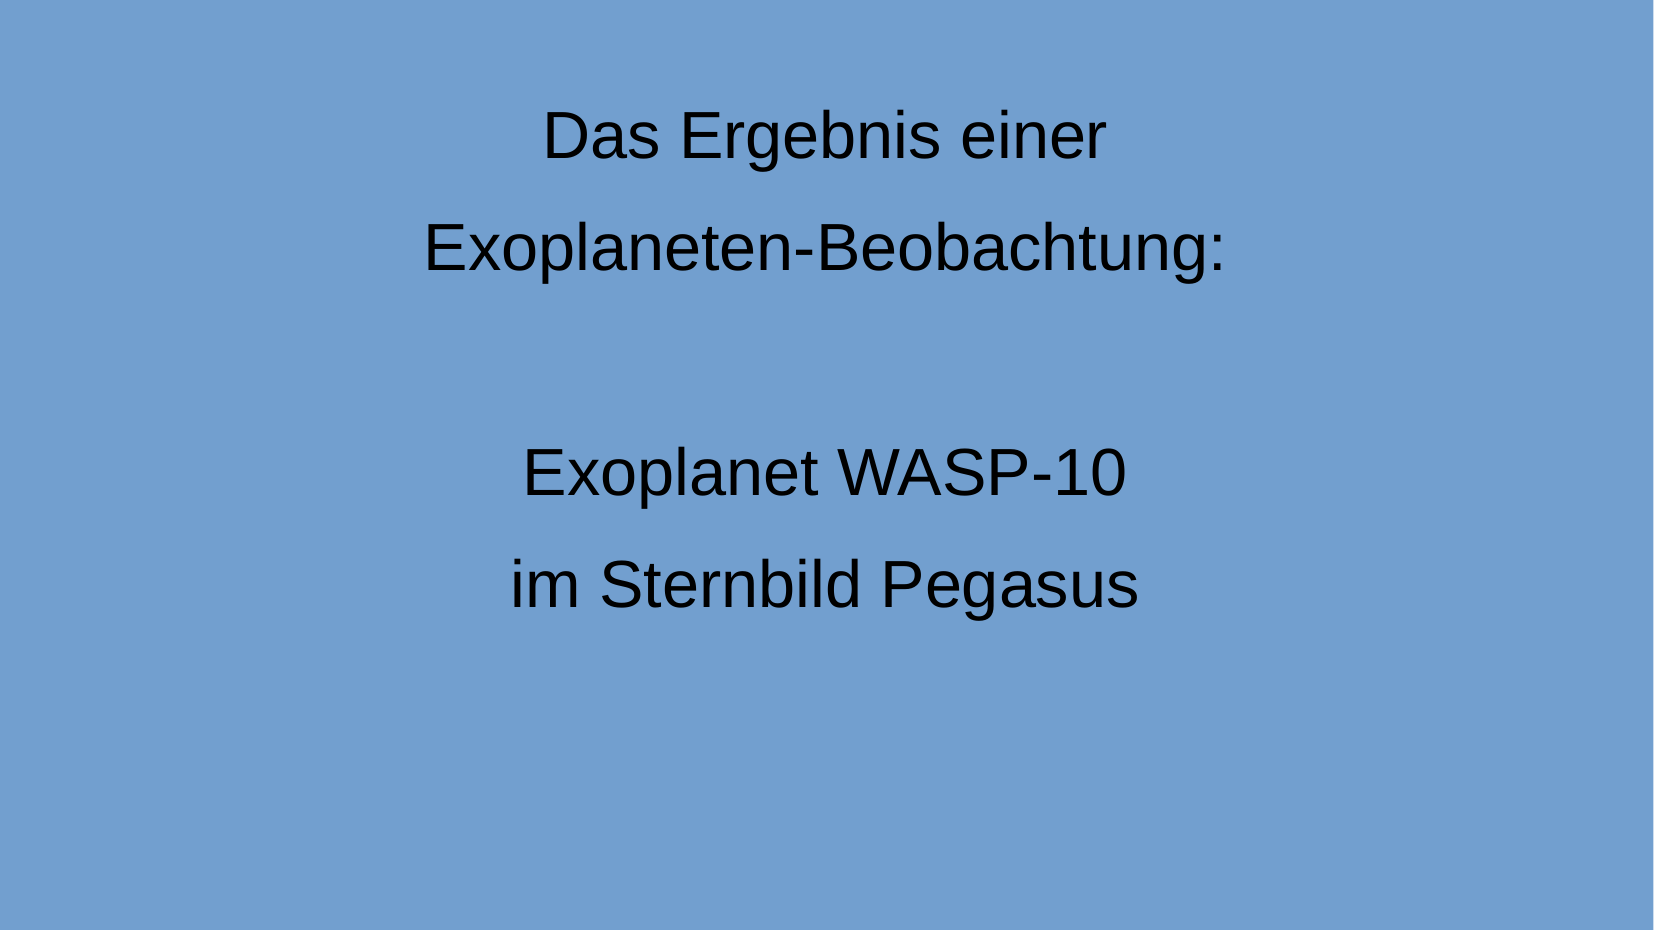

Das Ergebnis einer
Exoplaneten-Beobachtung:
Exoplanet WASP-10
im Sternbild Pegasus